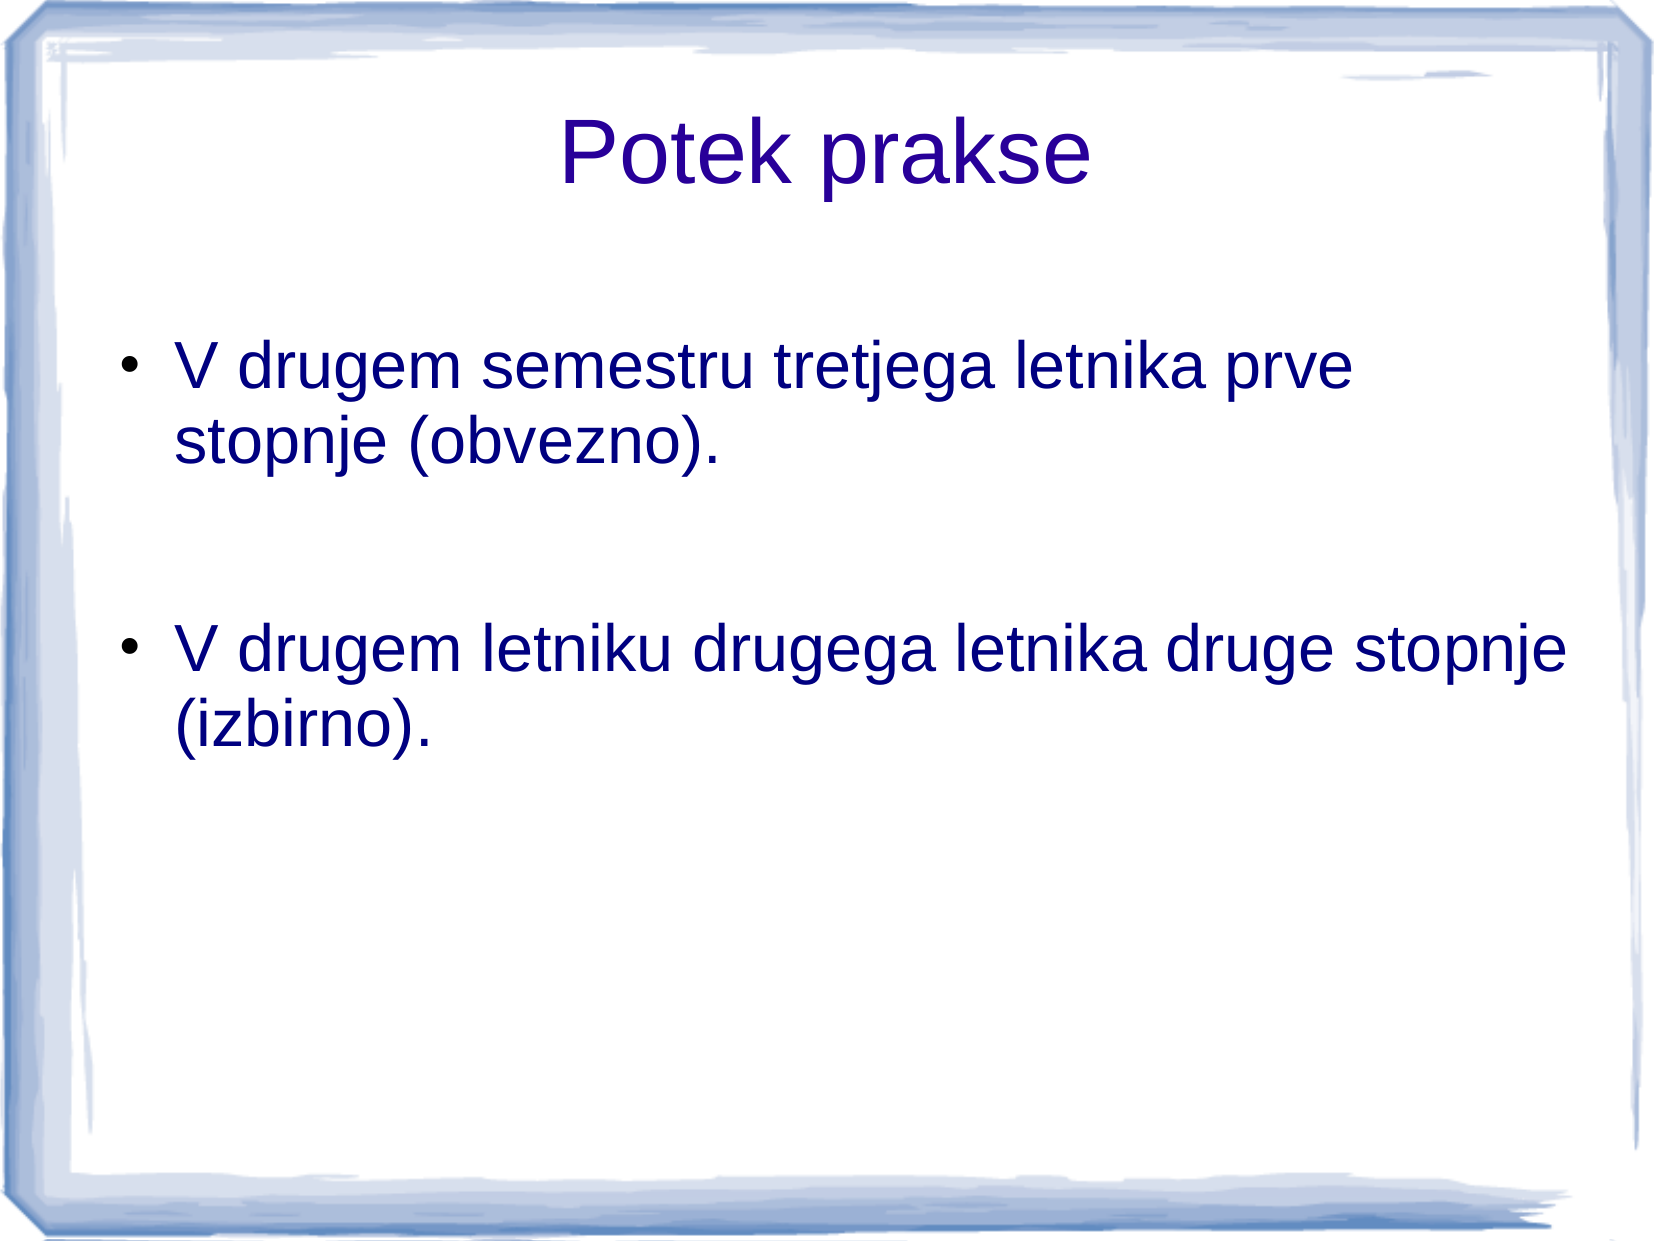

# Potek prakse
V drugem semestru tretjega letnika prve stopnje (obvezno).
V drugem letniku drugega letnika druge stopnje (izbirno).